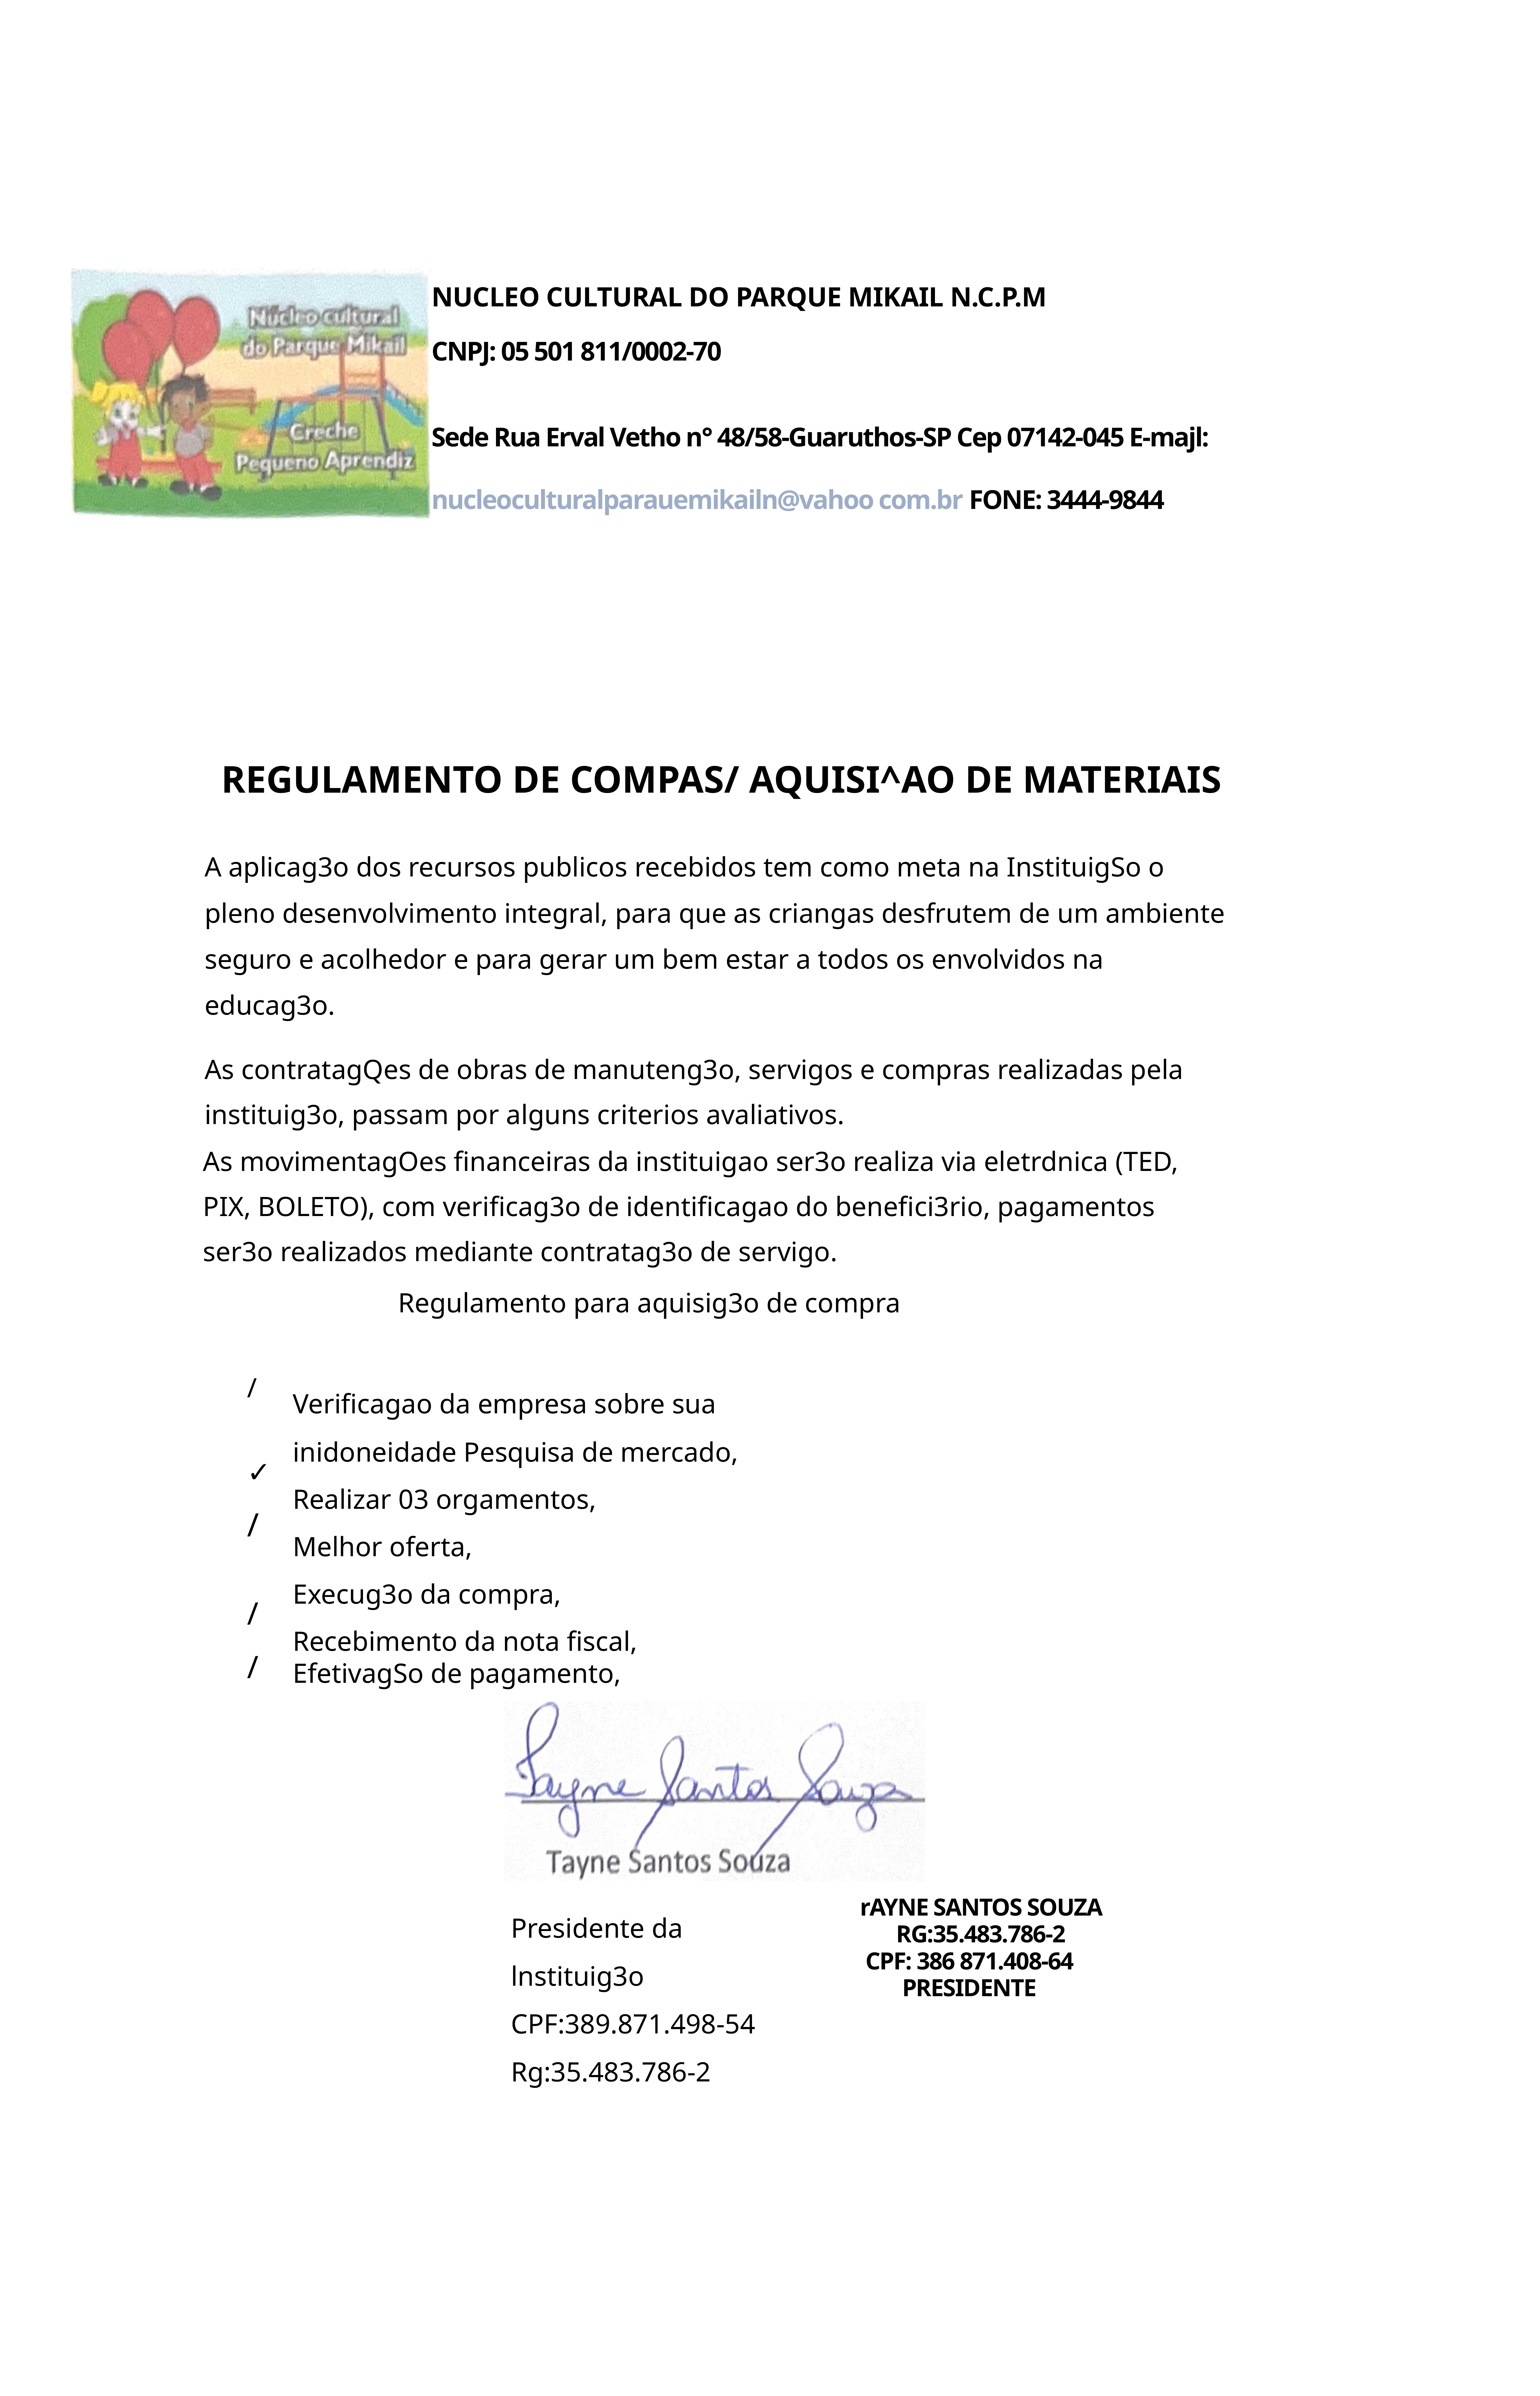

NUCLEO CULTURAL DO PARQUE MIKAIL N.C.P.M
CNPJ: 05 501 811/0002-70
Sede Rua Erval Vetho n° 48/58-Guaruthos-SP Cep 07142-045 E-majl: nucleoculturalparauemikailn@vahoo com.br FONE: 3444-9844
REGULAMENTO DE COMPAS/ AQUISI^AO DE MATERIAIS
A aplicag3o dos recursos publicos recebidos tem como meta na InstituigSo o pleno desenvolvimento integral, para que as criangas desfrutem de um ambiente seguro e acolhedor e para gerar um bem estar a todos os envolvidos na educag3o.
As contratagQes de obras de manuteng3o, servigos e compras realizadas pela instituig3o, passam por alguns criterios avaliativos.
As movimentagOes financeiras da instituigao ser3o realiza via eletrdnica (TED, PIX, BOLETO), com verificag3o de identificagao do benefici3rio, pagamentos ser3o realizados mediante contratag3o de servigo.
Regulamento para aquisig3o de compra
/
✓
/
/
/
Verificagao da empresa sobre sua inidoneidade Pesquisa de mercado,
Realizar 03 orgamentos,
Melhor oferta,
Execug3o da compra,
Recebimento da nota fiscal,
EfetivagSo de pagamento,
rAYNE SANTOS SOUZA RG:35.483.786-2
CPF: 386 871.408-64 PRESIDENTE
Presidente da lnstituig3o CPF:389.871.498-54 Rg:35.483.786-2